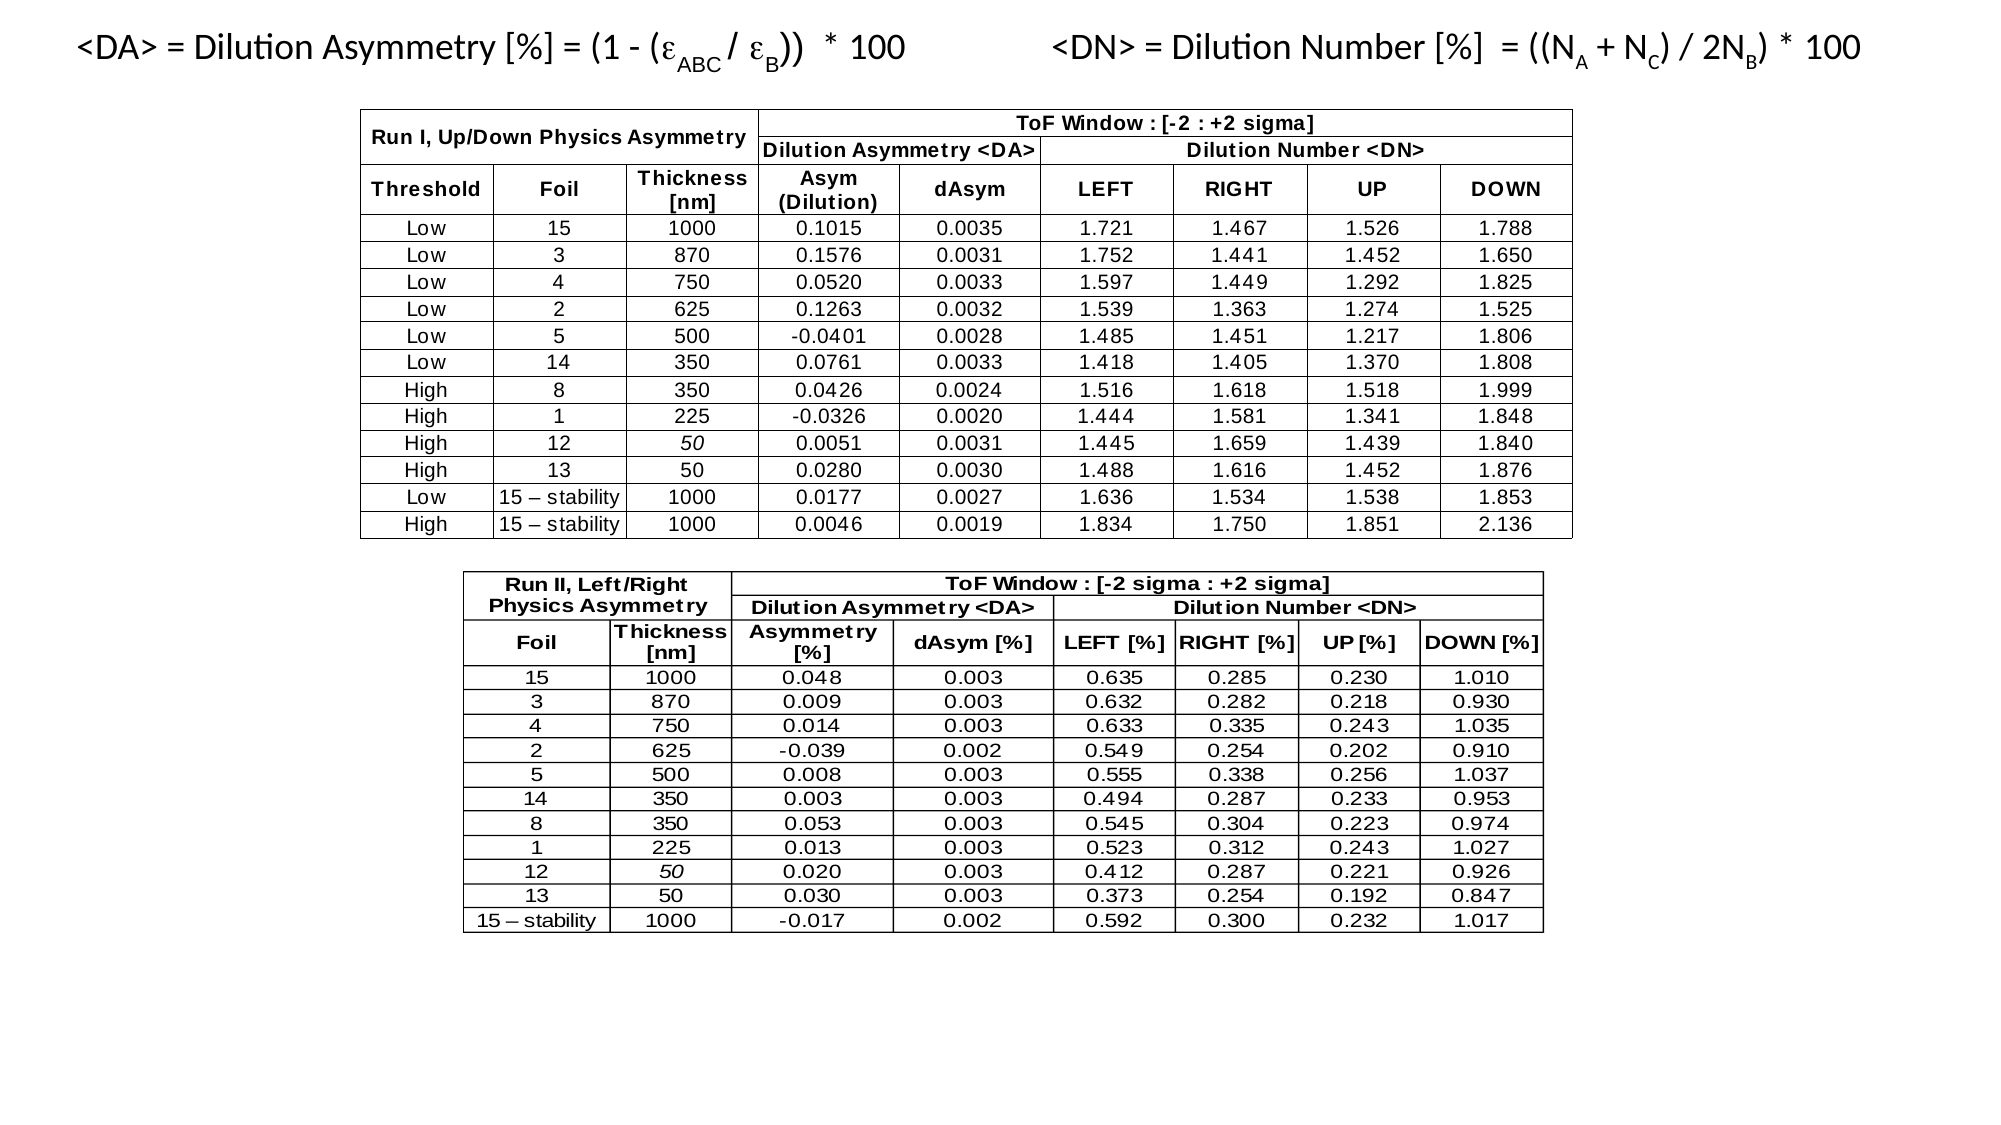

<DA> = Dilution Asymmetry [%] = (1 - (eABC / eB)) * 100		<DN> = Dilution Number [%] = ((NA + NC) / 2NB) * 100